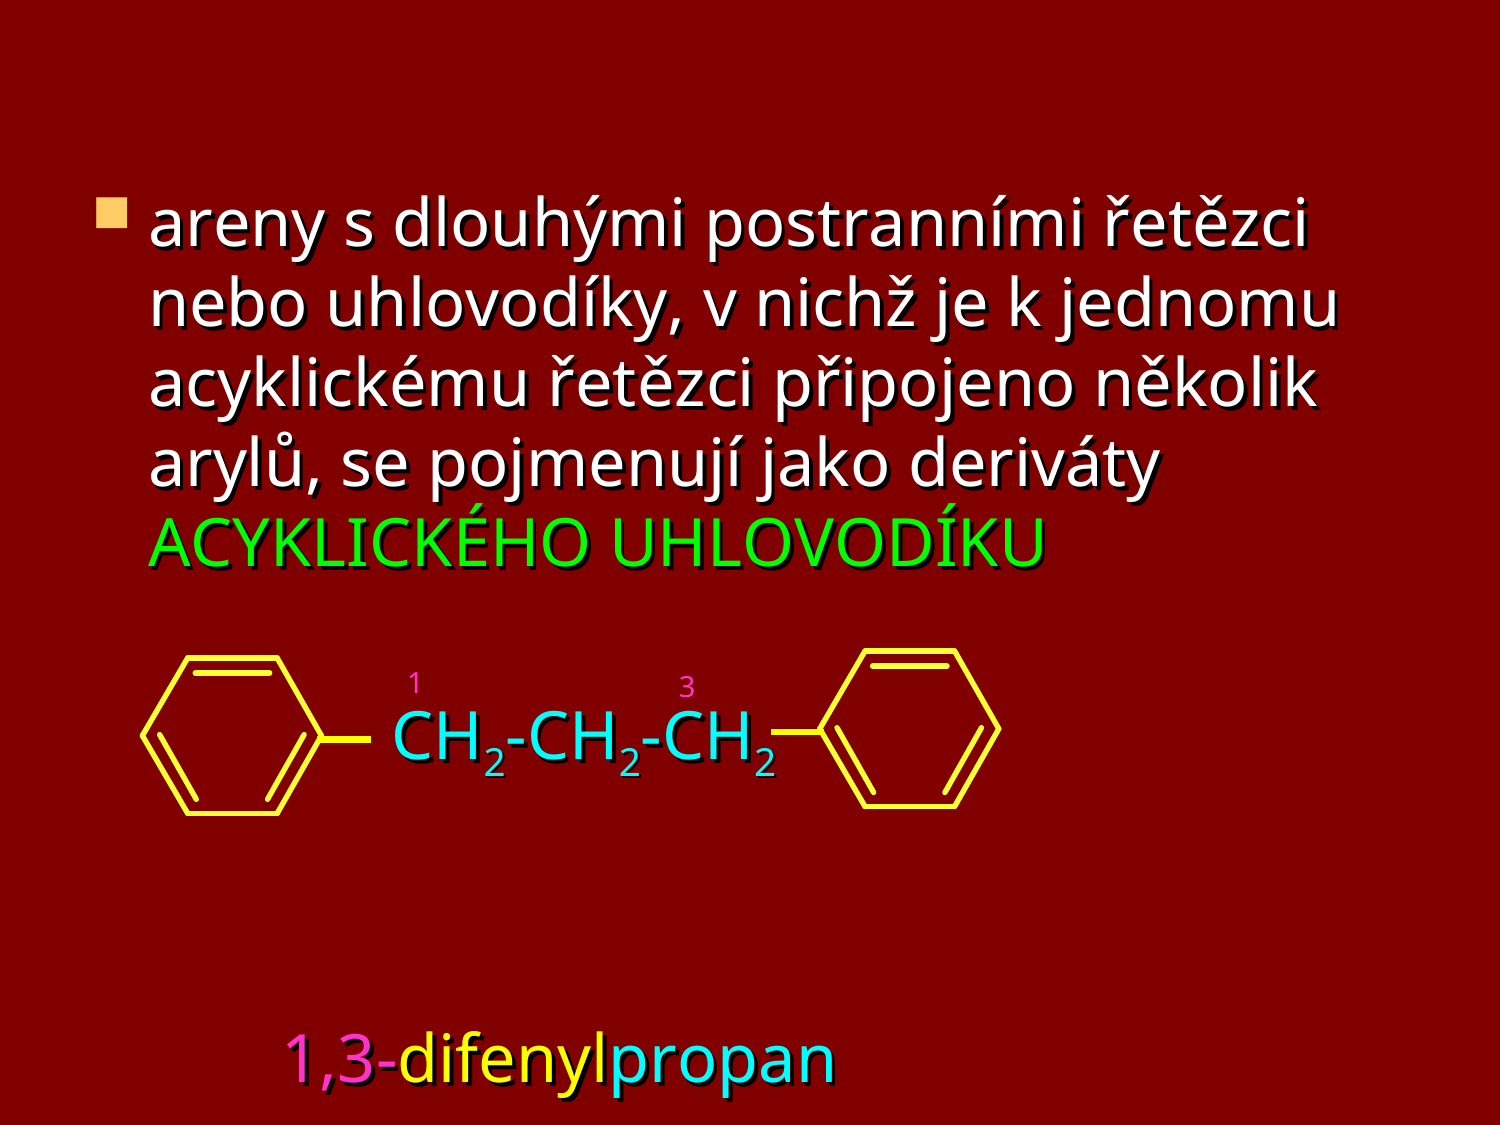

#
areny s dlouhými postranními řetězci nebo uhlovodíky, v nichž je k jednomu acyklickému řetězci připojeno několik arylů, se pojmenují jako deriváty ACYKLICKÉHO UHLOVODÍKU
			CH2-CH2-CH2
 1,3-difenylpropan
1
3